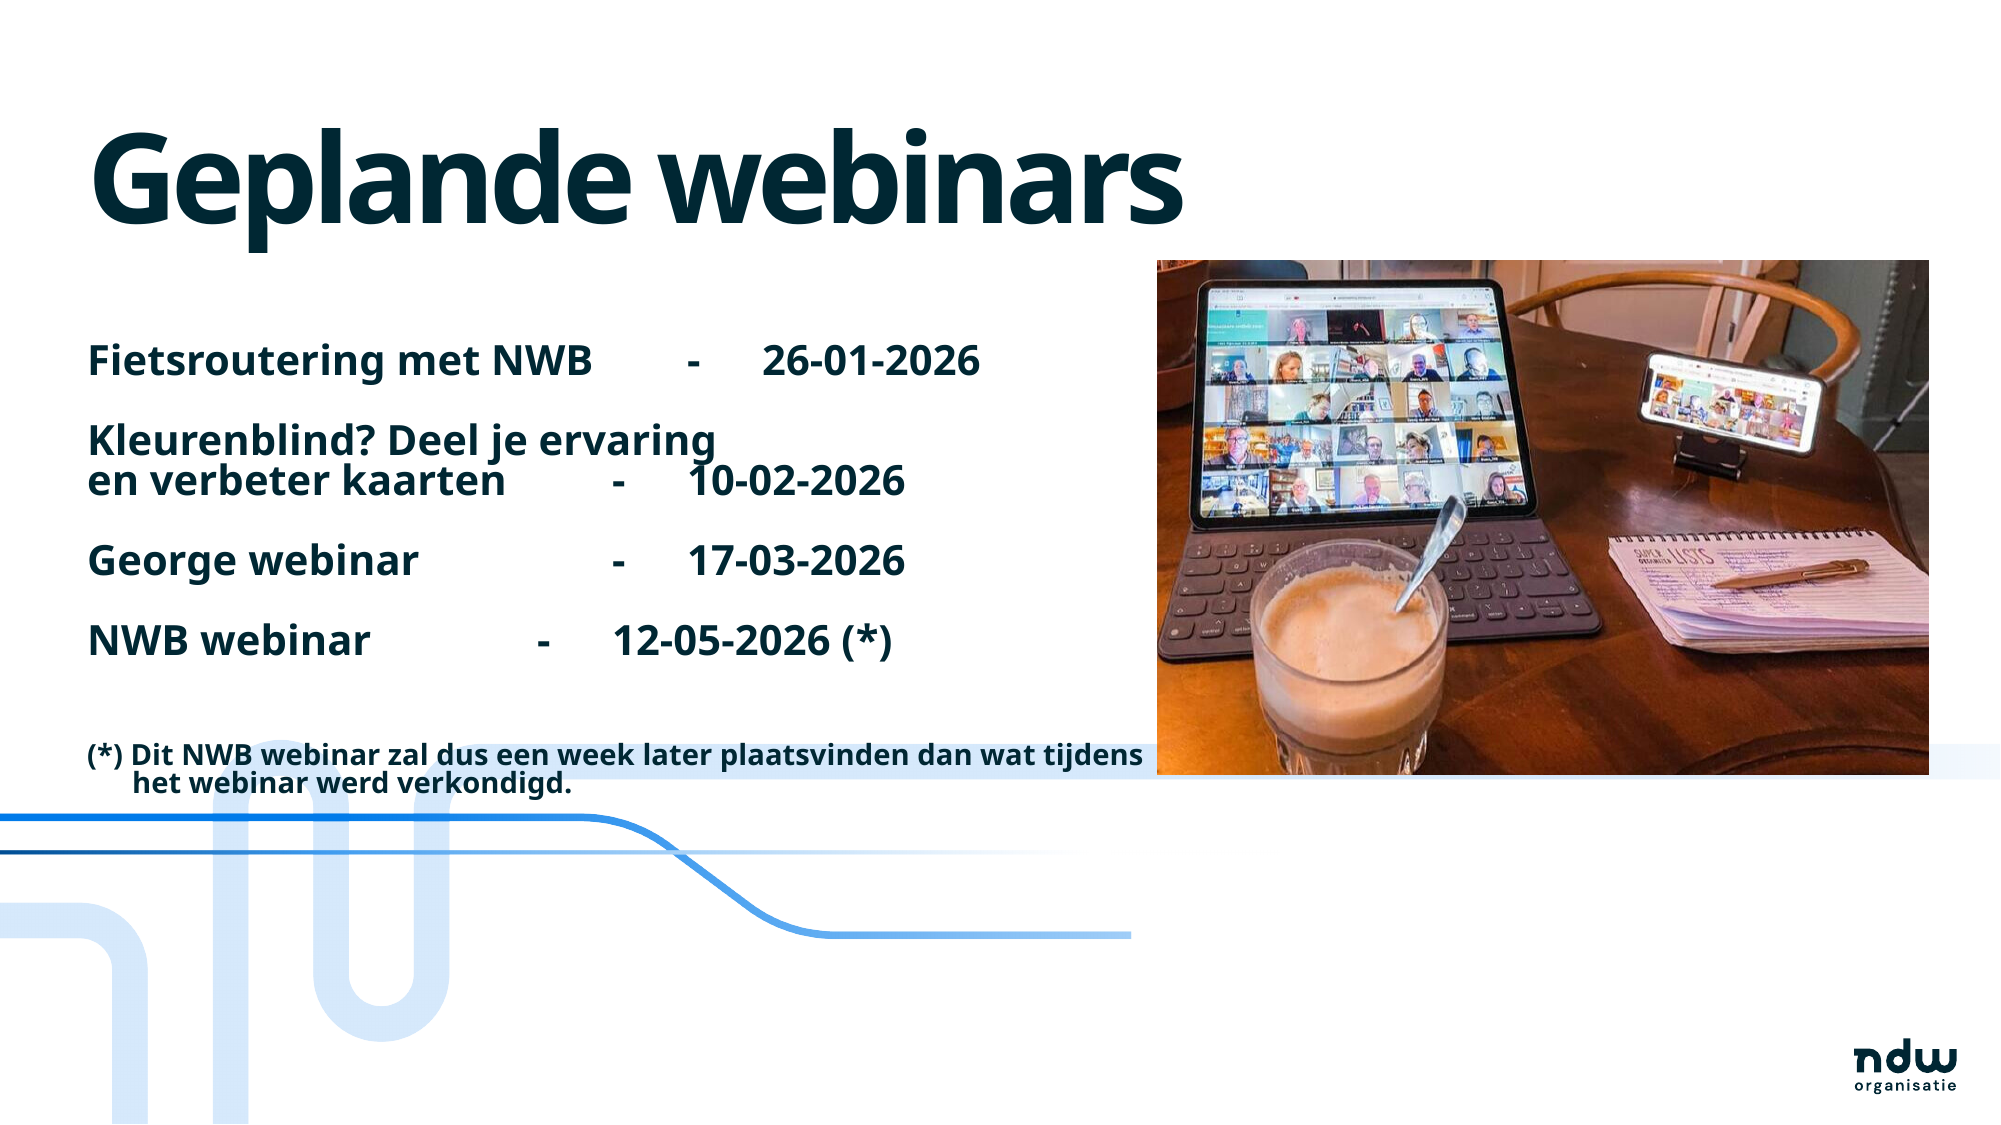

# Geplande webinars Fietsroutering met NWB		- 	26-01-2026 Kleurenblind? Deel je ervaring en verbeter kaarten		- 	10-02-2026 George webinar			- 	17-03-2026 NWB webinar			- 	12-05-2026 (*) (*) Dit NWB webinar zal dus een week later plaatsvinden dan wat tijdens het webinar werd verkondigd.